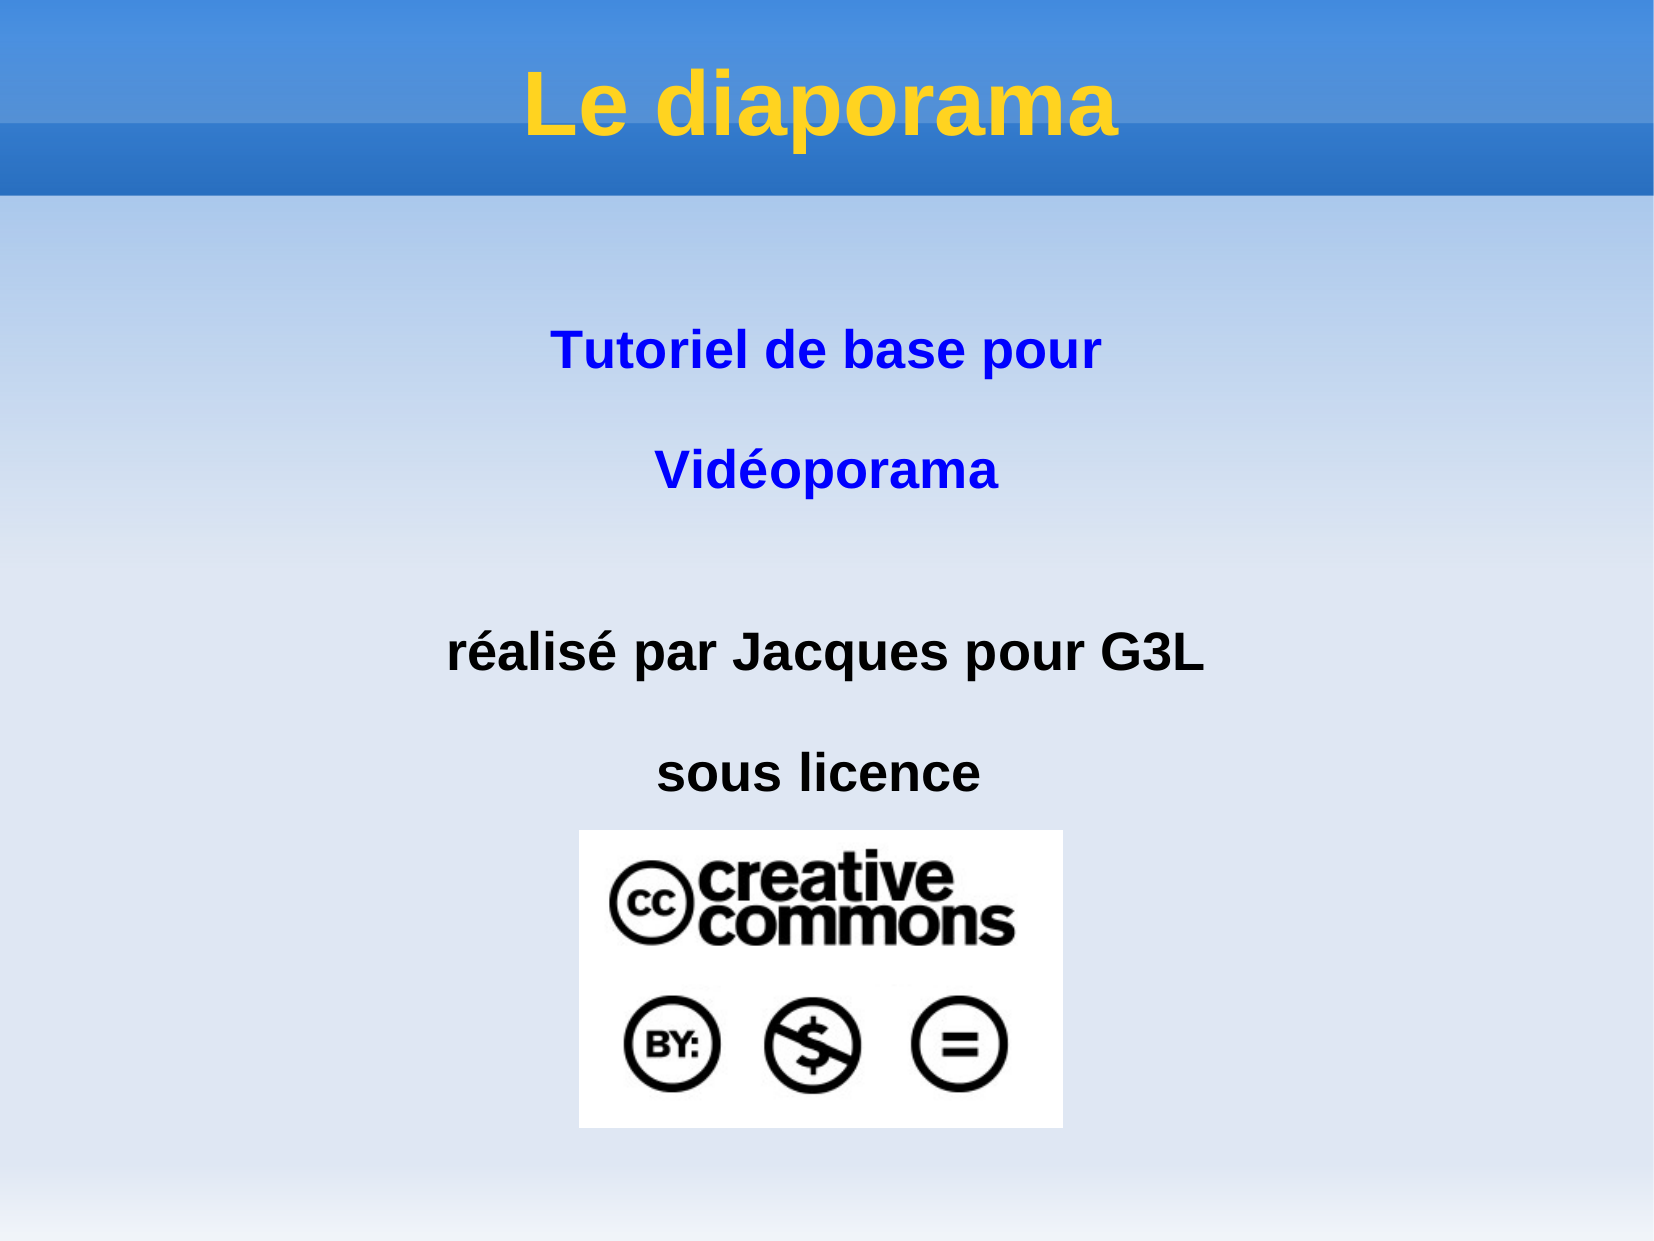

# Le diaporama
Tutoriel de base pour
Vidéoporama
réalisé par Jacques pour G3L
sous licence